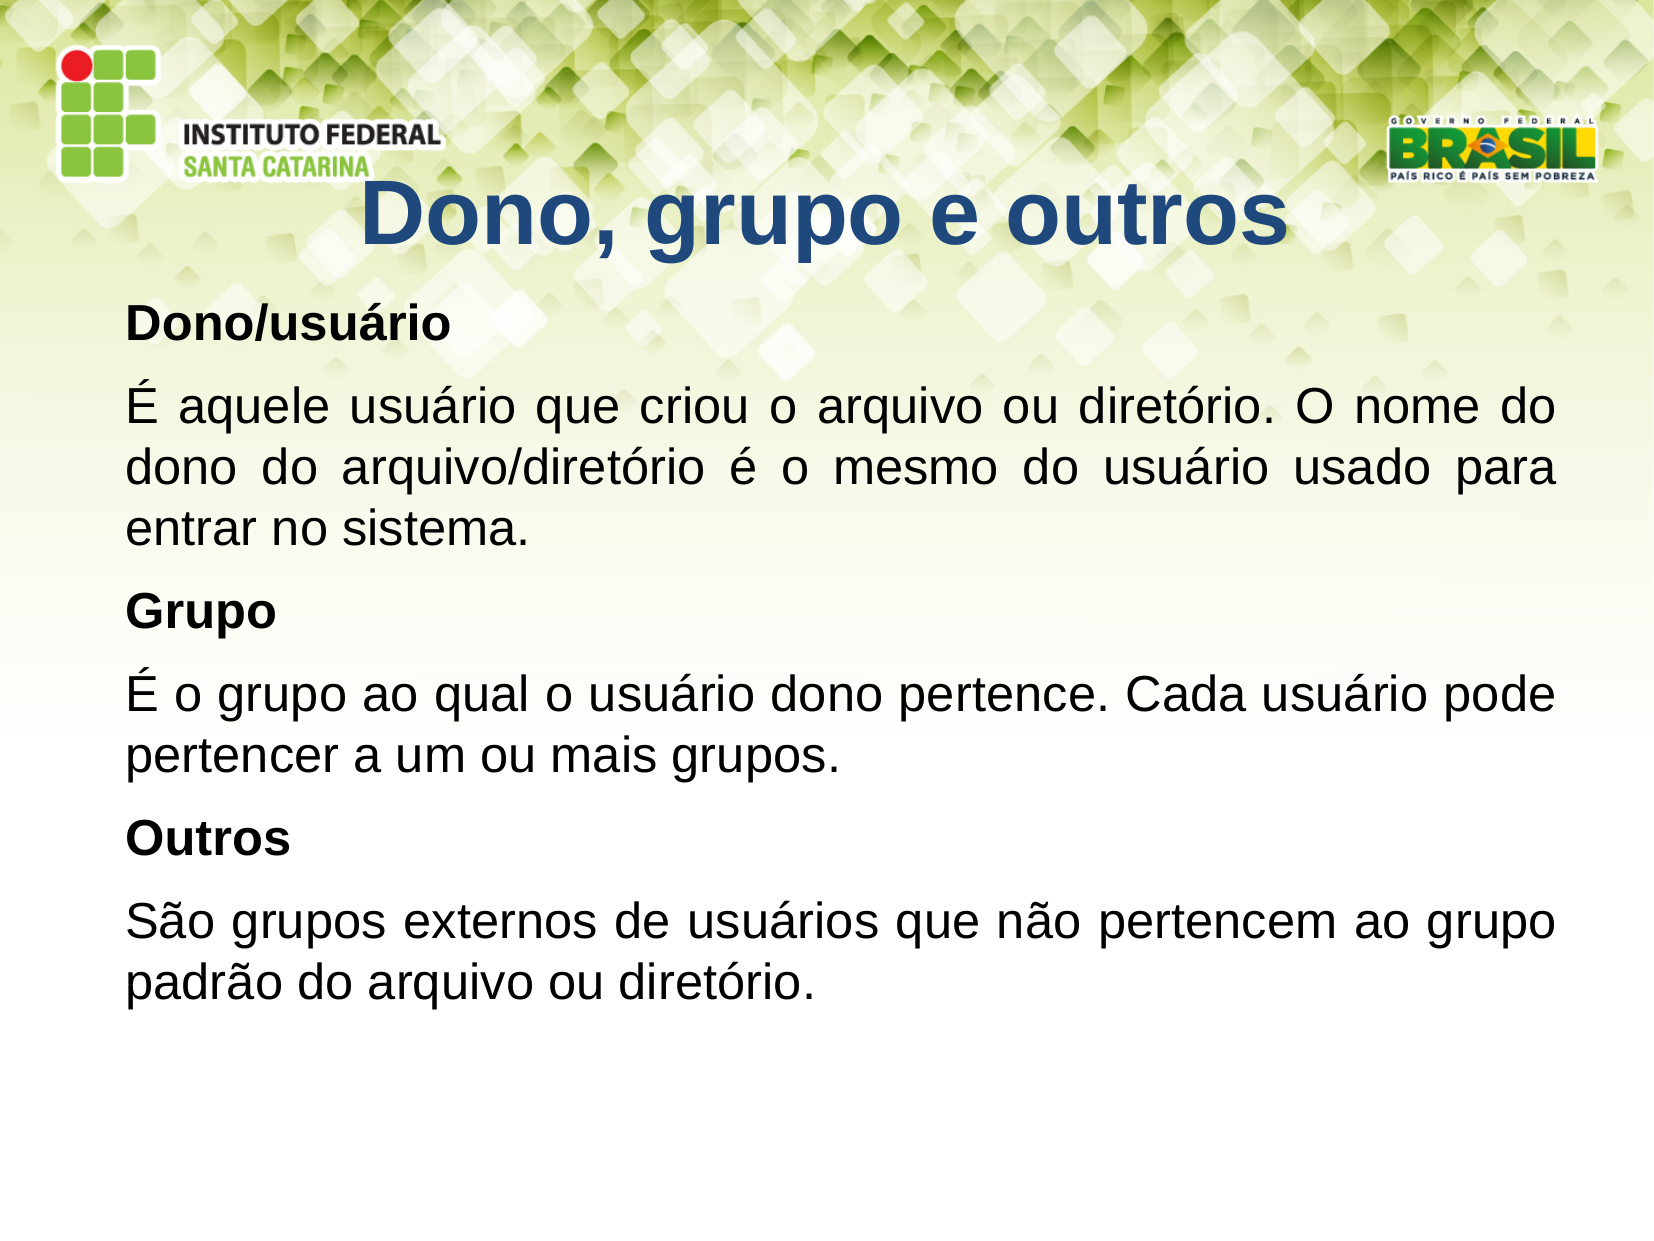

# Dono, grupo e outros
Dono/usuário
É aquele usuário que criou o arquivo ou diretório. O nome do dono do arquivo/diretório é o mesmo do usuário usado para entrar no sistema.
Grupo
É o grupo ao qual o usuário dono pertence. Cada usuário pode pertencer a um ou mais grupos.
Outros
São grupos externos de usuários que não pertencem ao grupo padrão do arquivo ou diretório.